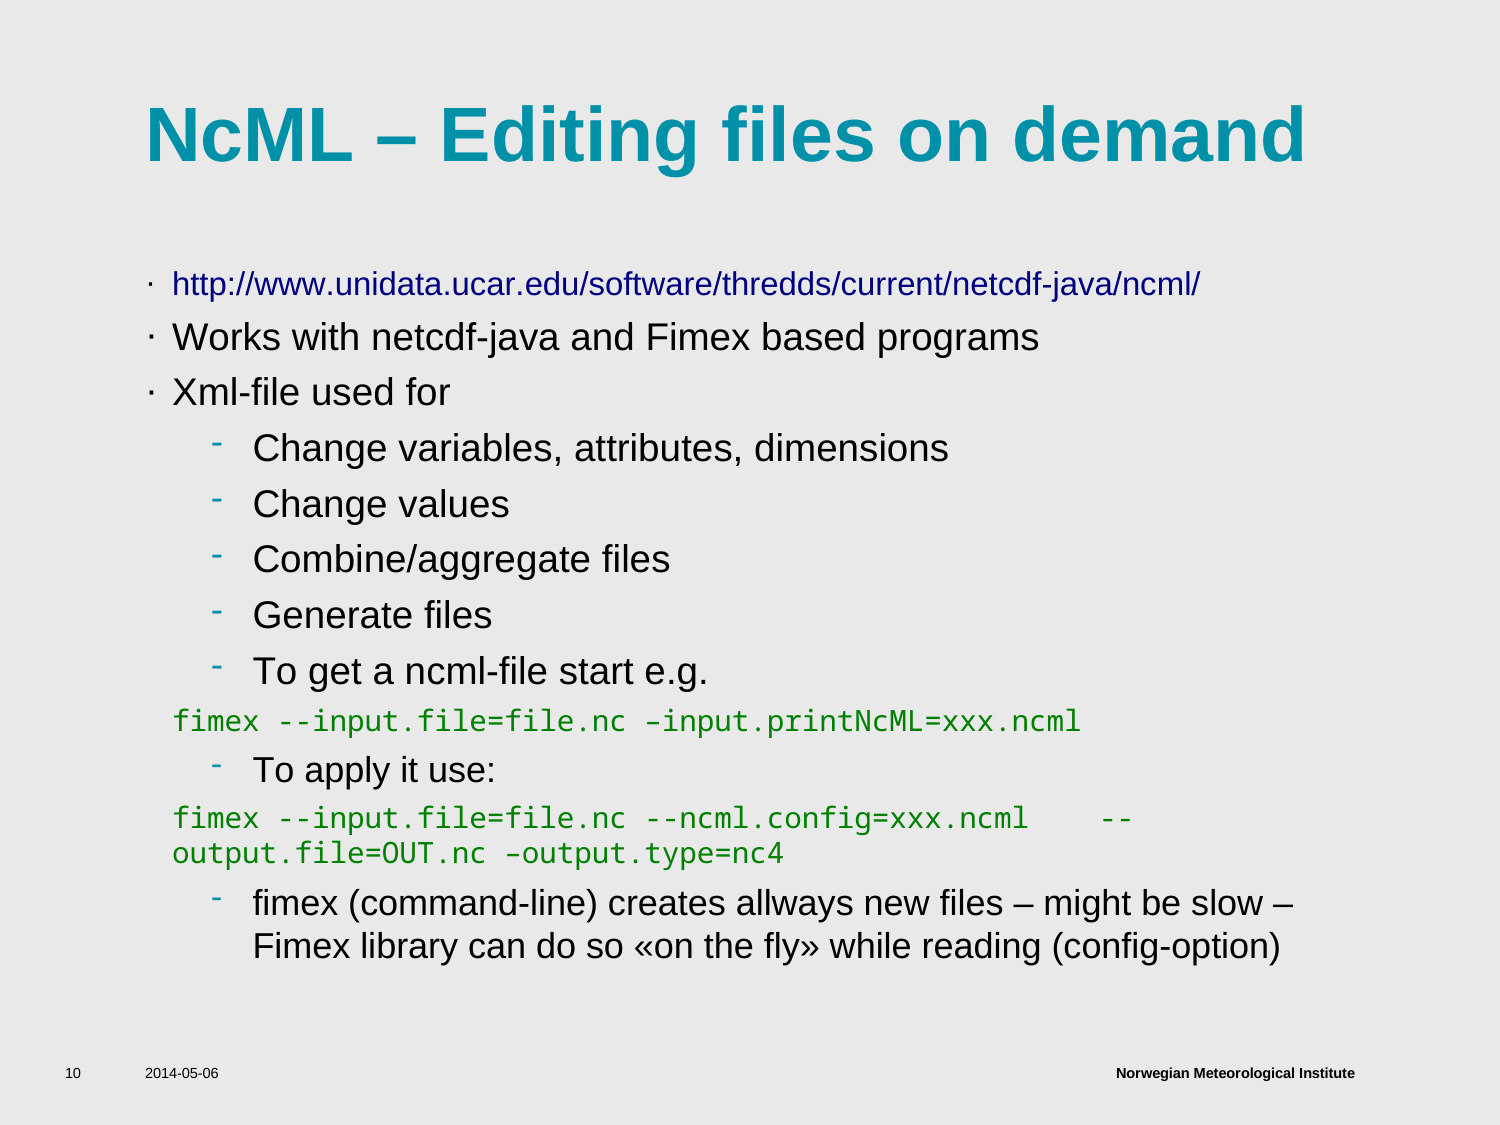

# NcML – Editing files on demand
http://www.unidata.ucar.edu/software/thredds/current/netcdf-java/ncml/
Works with netcdf-java and Fimex based programs
Xml-file used for
Change variables, attributes, dimensions
Change values
Combine/aggregate files
Generate files
To get a ncml-file start e.g.
fimex --input.file=file.nc –input.printNcML=xxx.ncml
To apply it use:
fimex --input.file=file.nc --ncml.config=xxx.ncml --output.file=OUT.nc –output.type=nc4
fimex (command-line) creates allways new files – might be slow – Fimex library can do so «on the fly» while reading (config-option)
2014-05-06